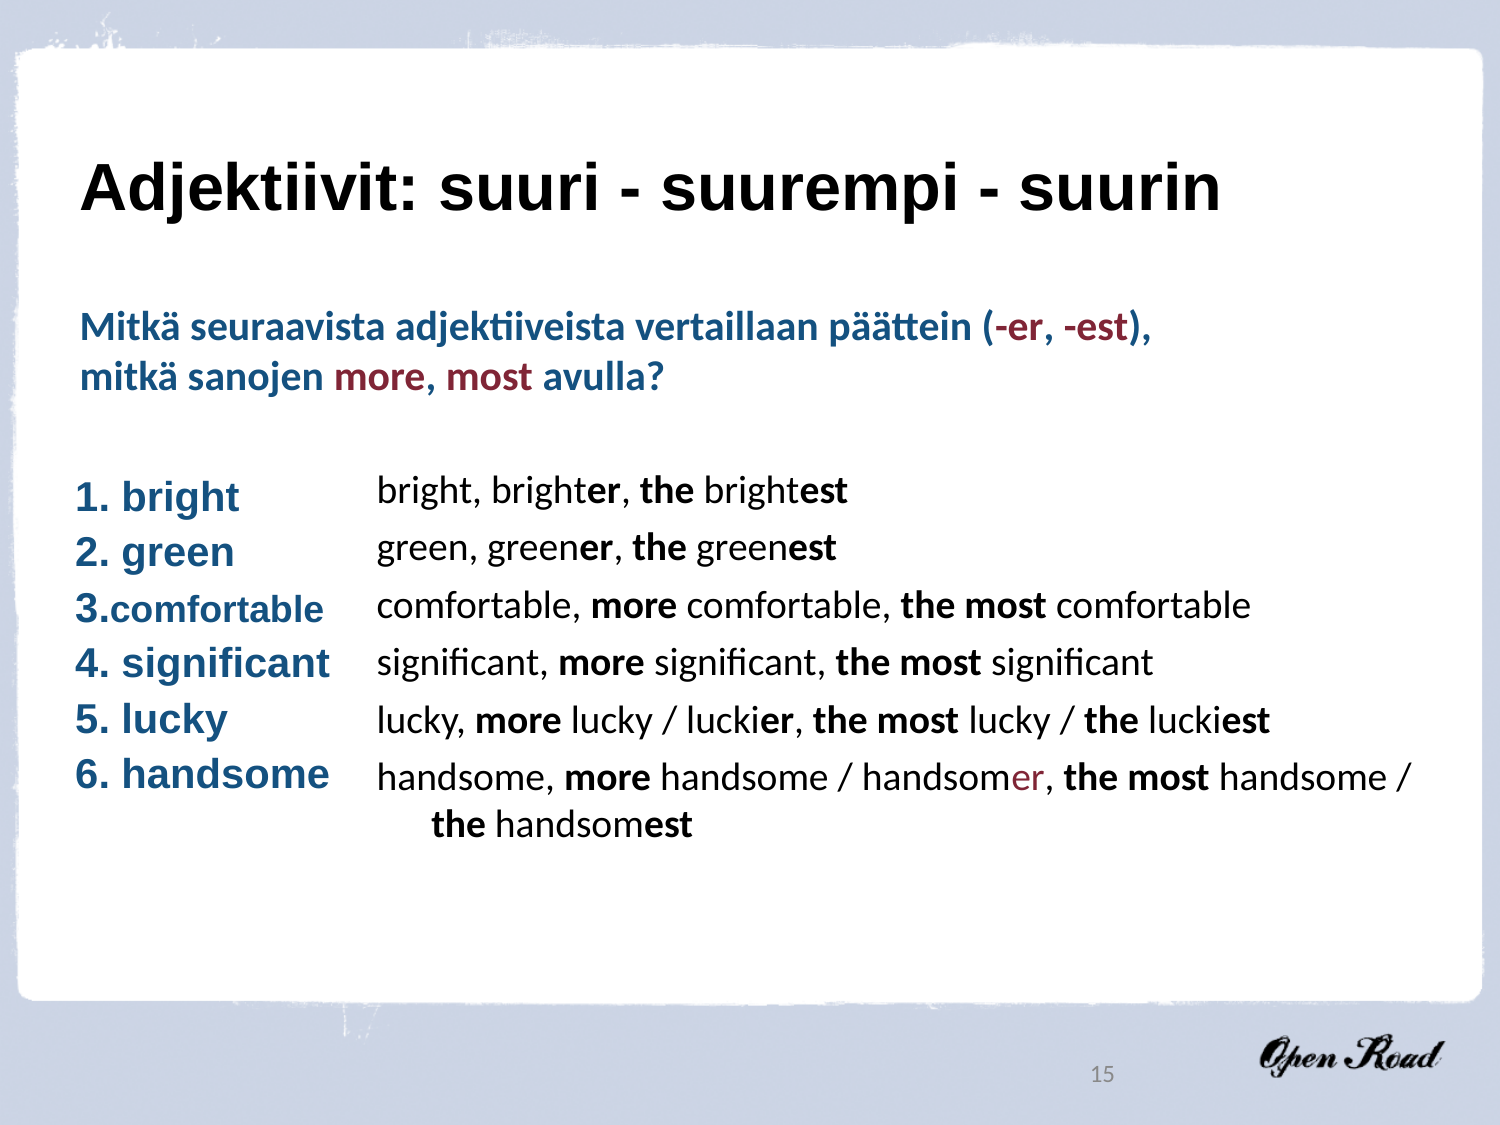

Adjektiivit: suuri - suurempi - suurin
Mitkä seuraavista adjektiiveista vertaillaan päättein (-er, -est), mitkä sanojen more, most avulla?
bright, brighter, the brightest
green, greener, the greenest
comfortable, more comfortable, the most comfortable
significant, more significant, the most significant
lucky, more lucky / luckier, the most lucky / the luckiest
handsome, more handsome / handsomer, the most handsome / the handsomest
1. bright
2. green
3.comfortable
4. significant
5. lucky
6. handsome